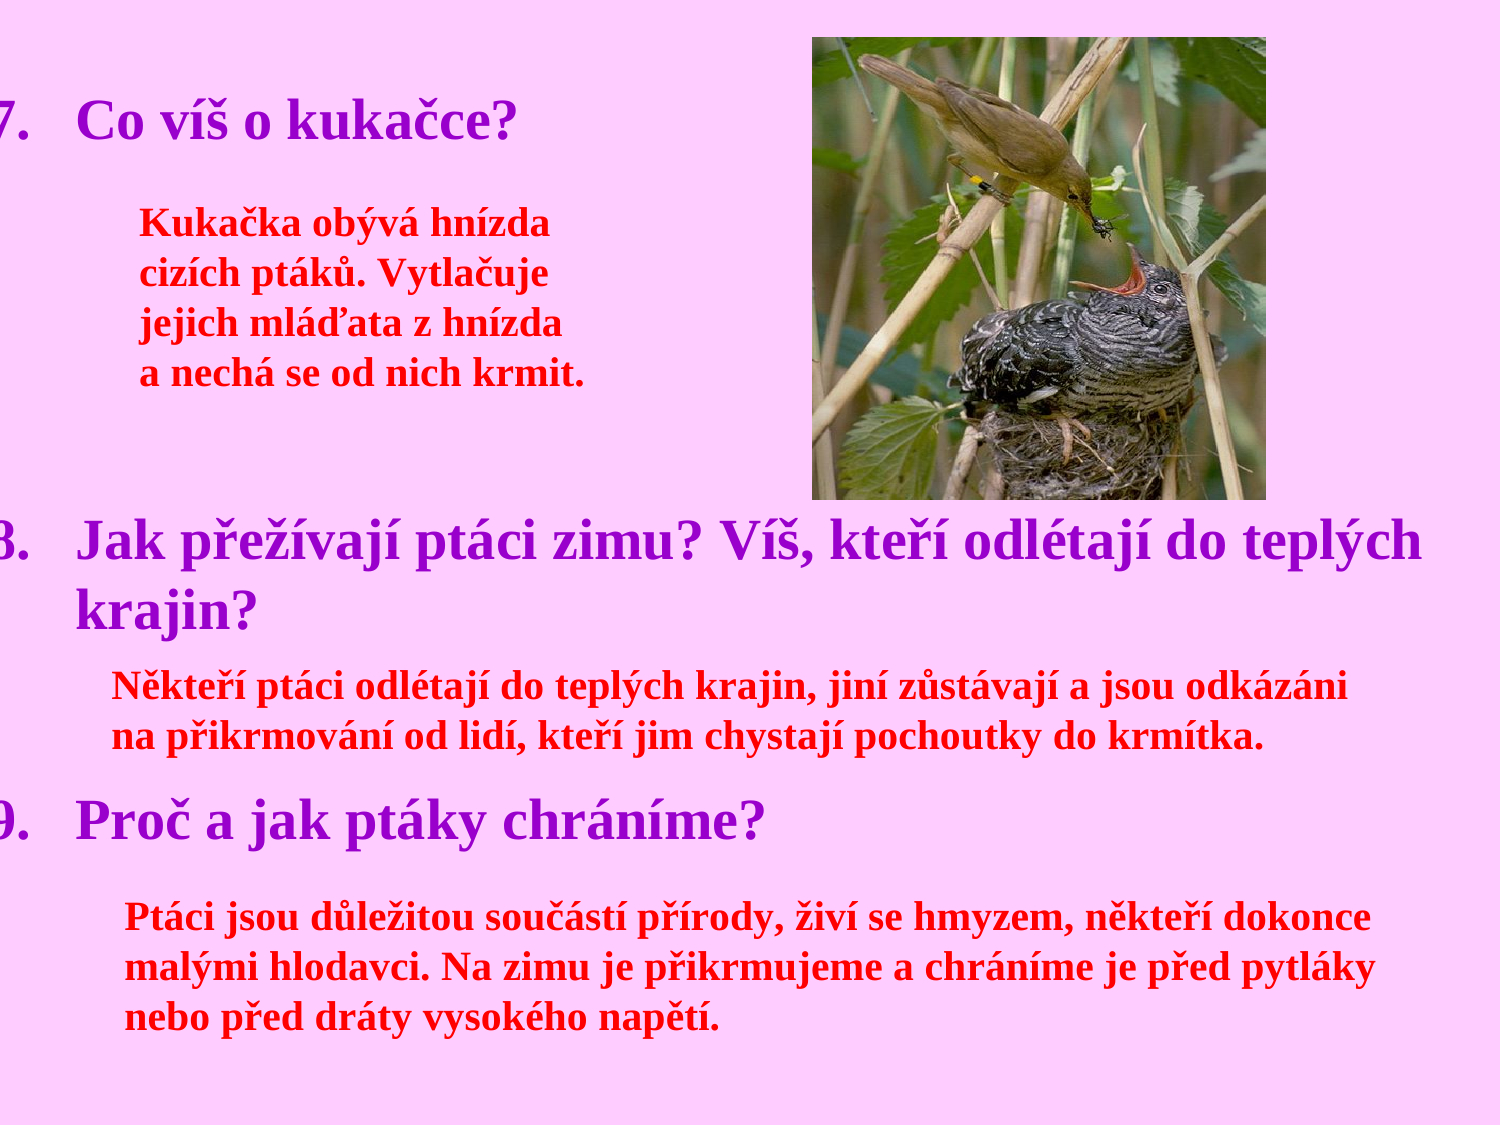

7.	Co víš o kukačce?
8.	Jak přežívají ptáci zimu? Víš, kteří odlétají do teplých
krajin?
9.	Proč a jak ptáky chráníme?
Kukačka obývá hnízda
cizích ptáků. Vytlačuje
jejich mláďata z hnízda
a nechá se od nich krmit.
Někteří ptáci odlétají do teplých krajin, jiní zůstávají a jsou odkázáni
na přikrmování od lidí, kteří jim chystají pochoutky do krmítka.
Ptáci jsou důležitou součástí přírody, živí se hmyzem, někteří dokonce
malými hlodavci. Na zimu je přikrmujeme a chráníme je před pytláky
nebo před dráty vysokého napětí.